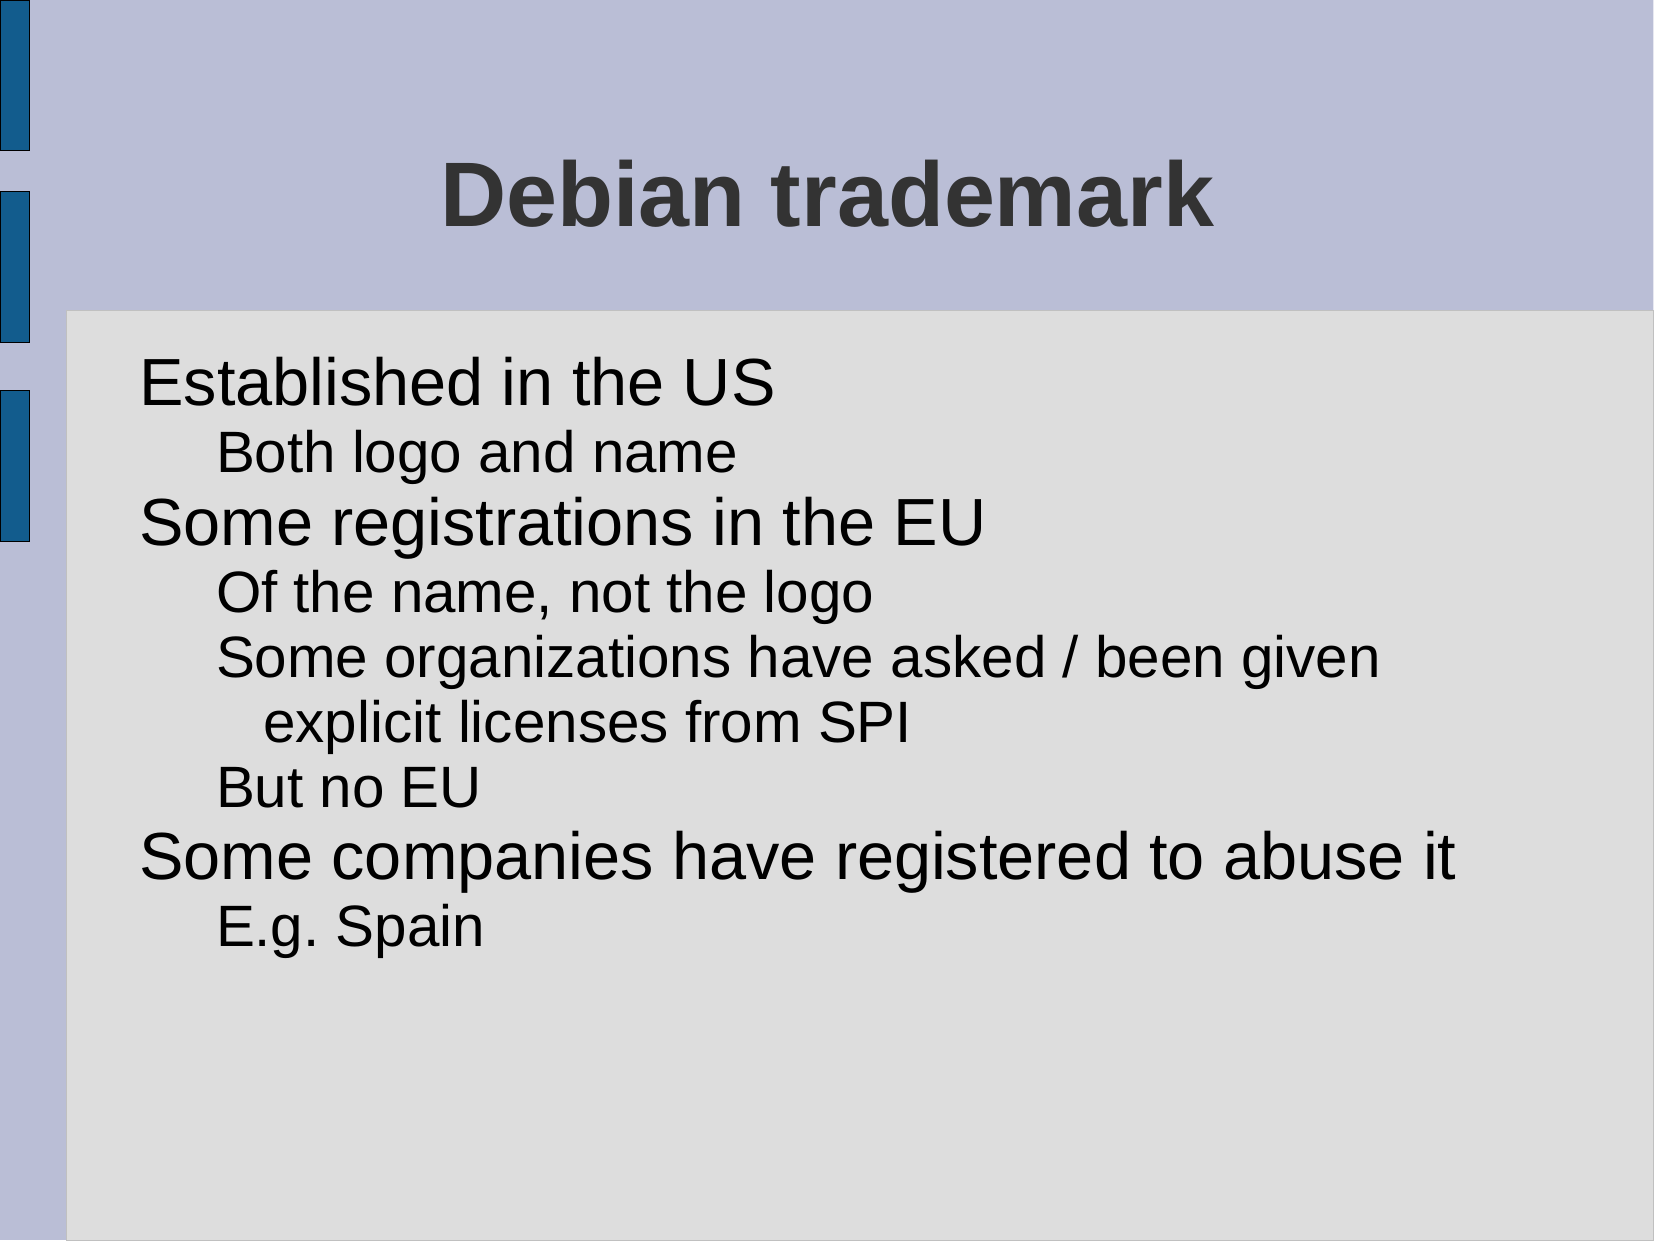

# Debian trademark
Established in the US
Both logo and name
Some registrations in the EU
Of the name, not the logo
Some organizations have asked / been given explicit licenses from SPI
But no EU
Some companies have registered to abuse it
E.g. Spain